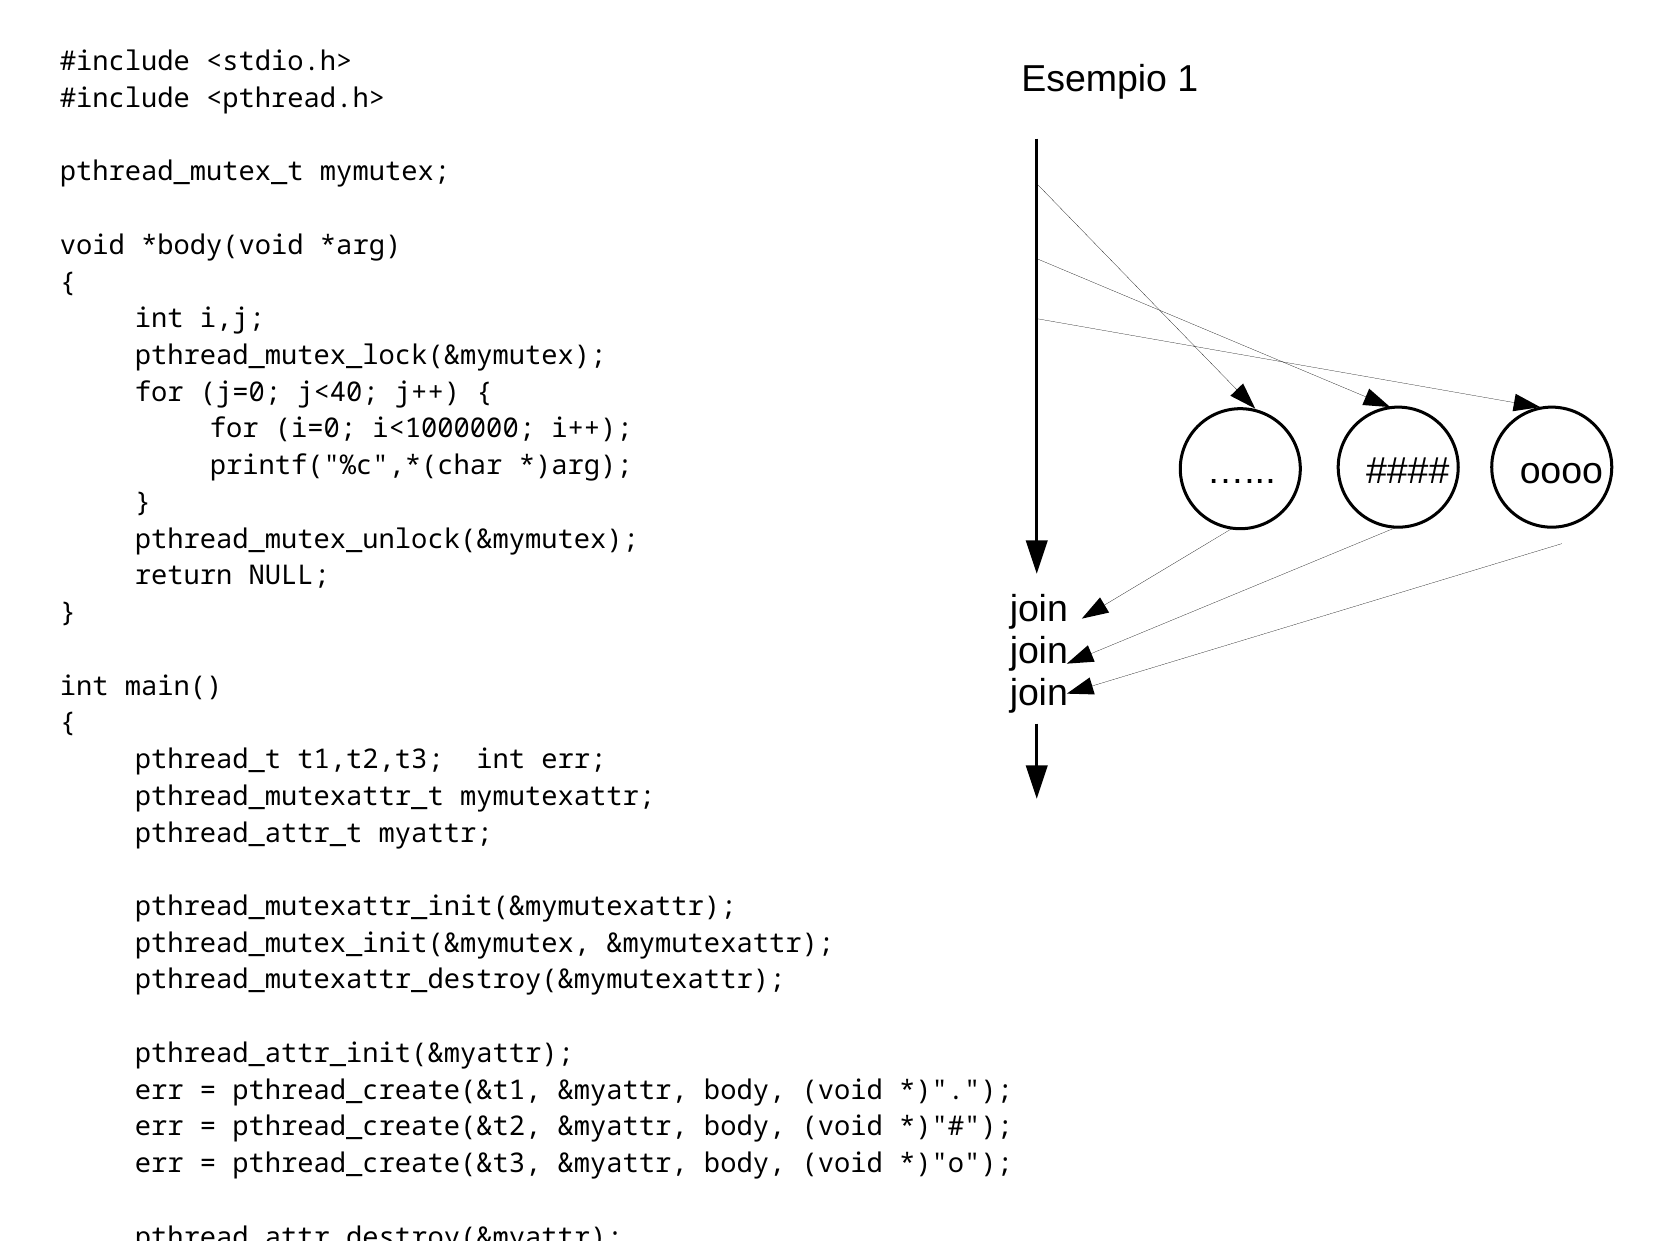

#include <stdio.h>
#include <pthread.h>
pthread_mutex_t mymutex;
void *body(void *arg)
{
	int i,j;
	pthread_mutex_lock(&mymutex);
	for (j=0; j<40; j++) {
		for (i=0; i<1000000; i++);
		printf("%c",*(char *)arg);
	}
	pthread_mutex_unlock(&mymutex);
	return NULL;
}
int main()
{
	pthread_t t1,t2,t3; int err;
 	pthread_mutexattr_t mymutexattr;
	pthread_attr_t myattr;
	pthread_mutexattr_init(&mymutexattr);
	pthread_mutex_init(&mymutex, &mymutexattr);
	pthread_mutexattr_destroy(&mymutexattr);
	pthread_attr_init(&myattr);
	err = pthread_create(&t1, &myattr, body, (void *)".");
	err = pthread_create(&t2, &myattr, body, (void *)"#");
	err = pthread_create(&t3, &myattr, body, (void *)"o");
	pthread_attr_destroy(&myattr);
	pthread_join(t1, NULL); pthread_join(t2, NULL); pthread_join(t3, NULL);
	printf("\n");
	return 0;
}
Esempio 1
…...
####
oooo
join
join
join